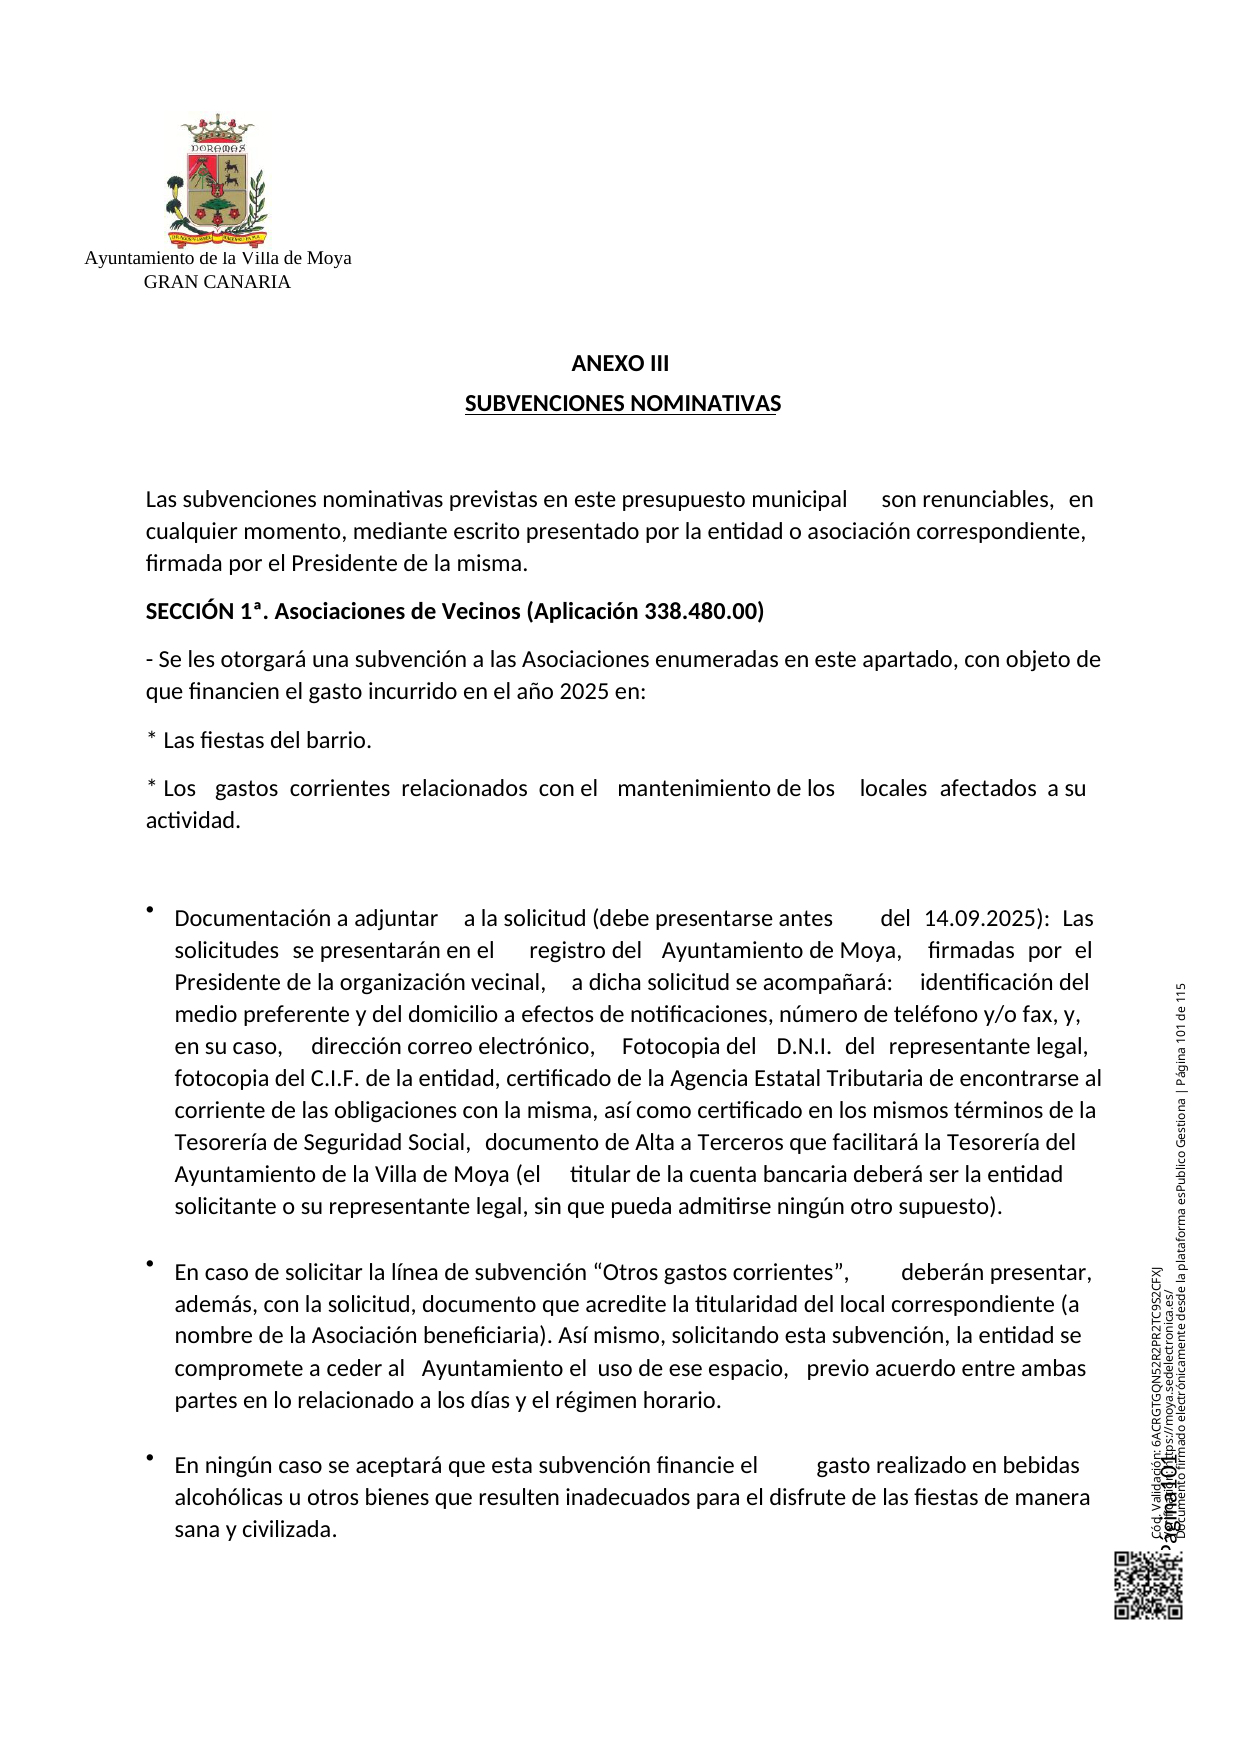

Ayuntamiento de la Villa de Moya
GRAN CANARIA
ANEXO III
SUBVENCIONES NOMINATIVAS
Las subvenciones nominativas previstas en este presupuesto municipal
son renunciables,
en
cualquier momento, mediante escrito presentado por la entidad o asociación correspondiente,
firmada por el Presidente de la misma.
SECCIÓN 1ª. Asociaciones de Vecinos (Aplicación 338.480.00)
- Se les otorgará una subvención a las Asociaciones enumeradas en este apartado, con objeto de
que financien el gasto incurrido en el año 2025 en:
* Las fiestas del barrio.
* Los
gastos
corrientes
relacionados
con el
mantenimiento de los
locales
afectados
a su
actividad.
•
Documentación a adjuntar
a la solicitud (debe presentarse antes
del
14.09.2025):
Las
solicitudes
se presentarán en el
registro del
Ayuntamiento de Moya,
firmadas
por
el
Presidente de la organización vecinal,
a dicha solicitud se acompañará:
identificación del
medio preferente y del domicilio a efectos de notificaciones, número de teléfono y/o fax, y,
en su caso,
dirección correo electrónico,
Fotocopia del
D.N.I.
del
representante legal,
fotocopia del C.I.F. de la entidad, certificado de la Agencia Estatal Tributaria de encontrarse al
corriente de las obligaciones con la misma, así como certificado en los mismos términos de la
Tesorería de Seguridad Social,
documento de Alta a Terceros que facilitará la Tesorería del
Ayuntamiento de la Villa de Moya (el
titular de la cuenta bancaria deberá ser la entidad
solicitante o su representante legal, sin que pueda admitirse ningún otro supuesto).
Documento firmado electrónicamente desde la plataforma esPublico Gestiona | Página 101 de 115
•
En caso de solicitar la línea de subvención “Otros gastos corrientes”,
deberán presentar,
además, con la solicitud, documento que acredite la titularidad del local correspondiente (a
nombre de la Asociación beneficiaria). Así mismo, solicitando esta subvención, la entidad se
compromete a ceder al
Ayuntamiento el
uso de ese espacio,
previo acuerdo entre ambas
partes en lo relacionado a los días y el régimen horario.
Cód. Validación: 6ACRGTGQN52R2PR2TC9S2CFXJ
Verificación: https://moya.sedelectronica.es/
•
En ningún caso se aceptará que esta subvención financie el
gasto realizado en bebidas
alcohólicas u otros bienes que resulten inadecuados para el disfrute de las fiestas de manera
Página101
sana y civilizada.